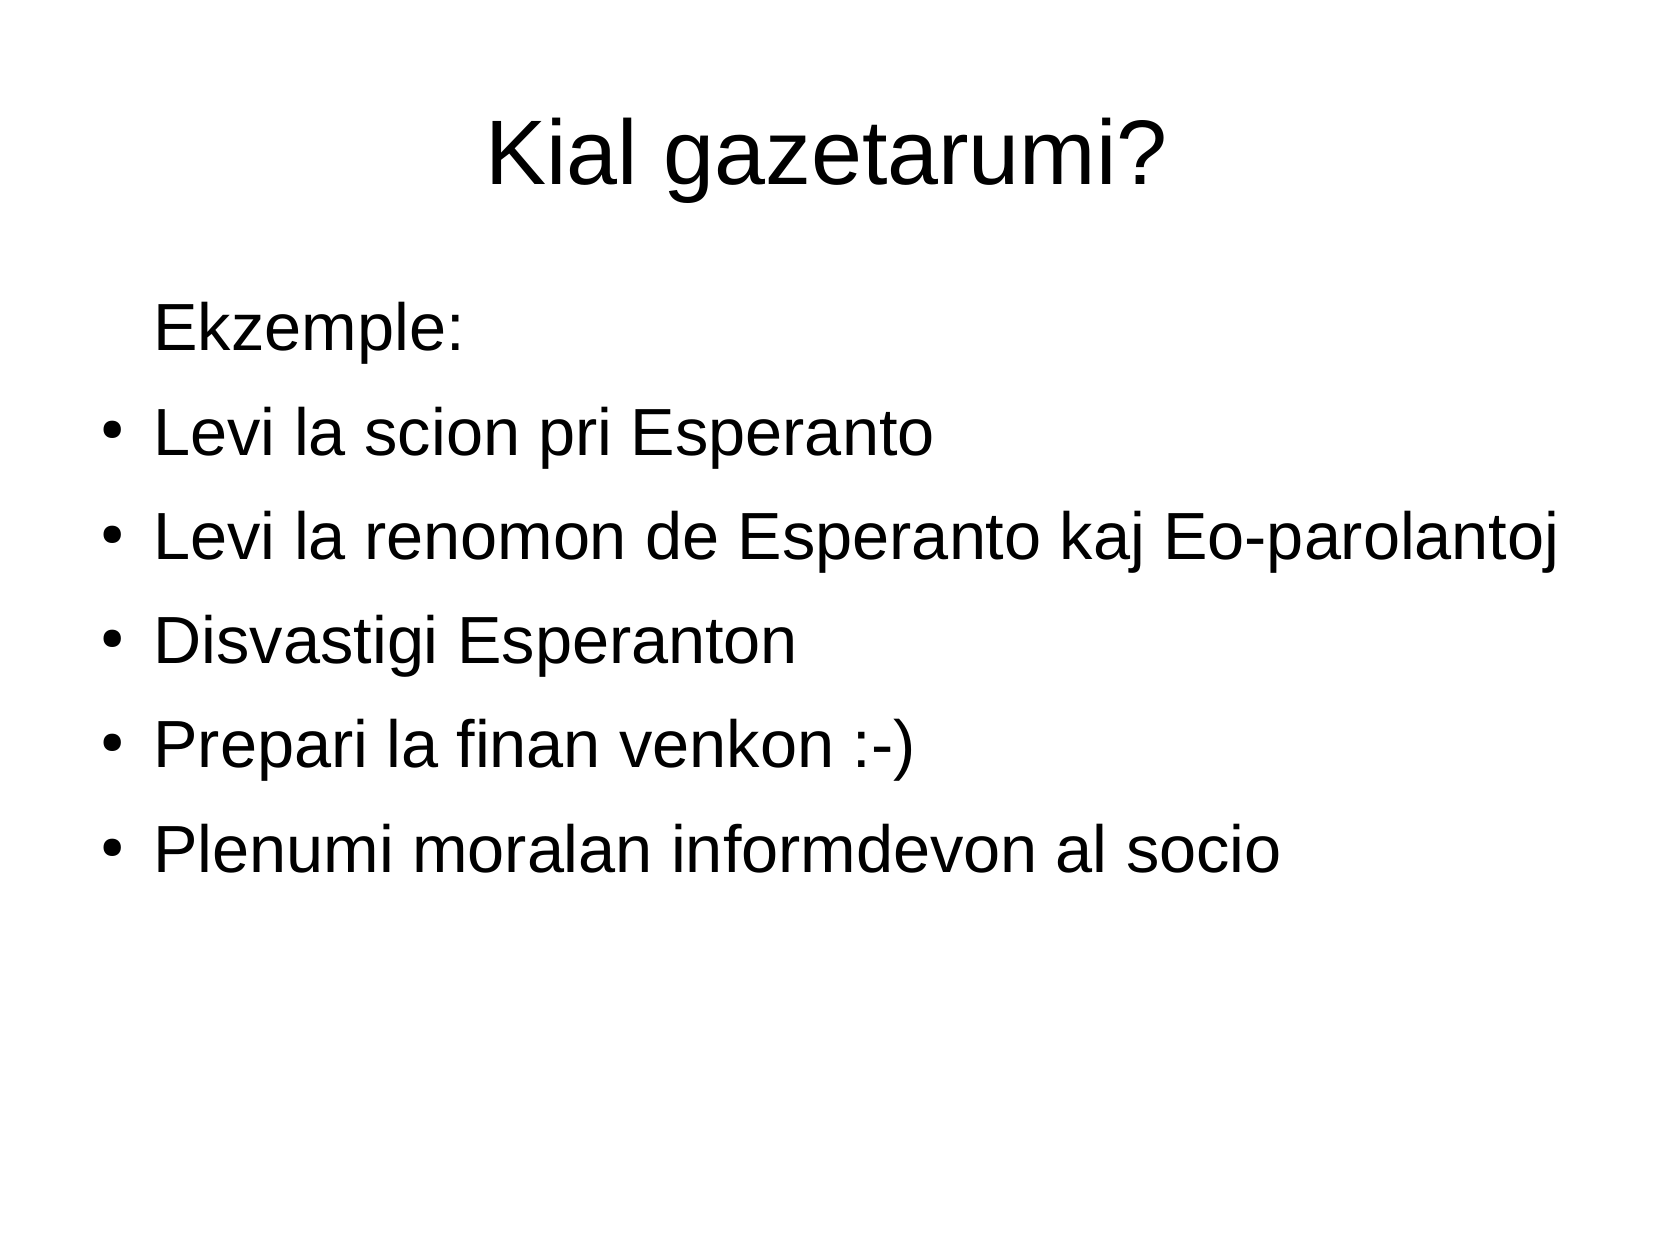

# Kial gazetarumi?
Ekzemple:
Levi la scion pri Esperanto
Levi la renomon de Esperanto kaj Eo-parolantoj
Disvastigi Esperanton
Prepari la finan venkon :-)
Plenumi moralan informdevon al socio